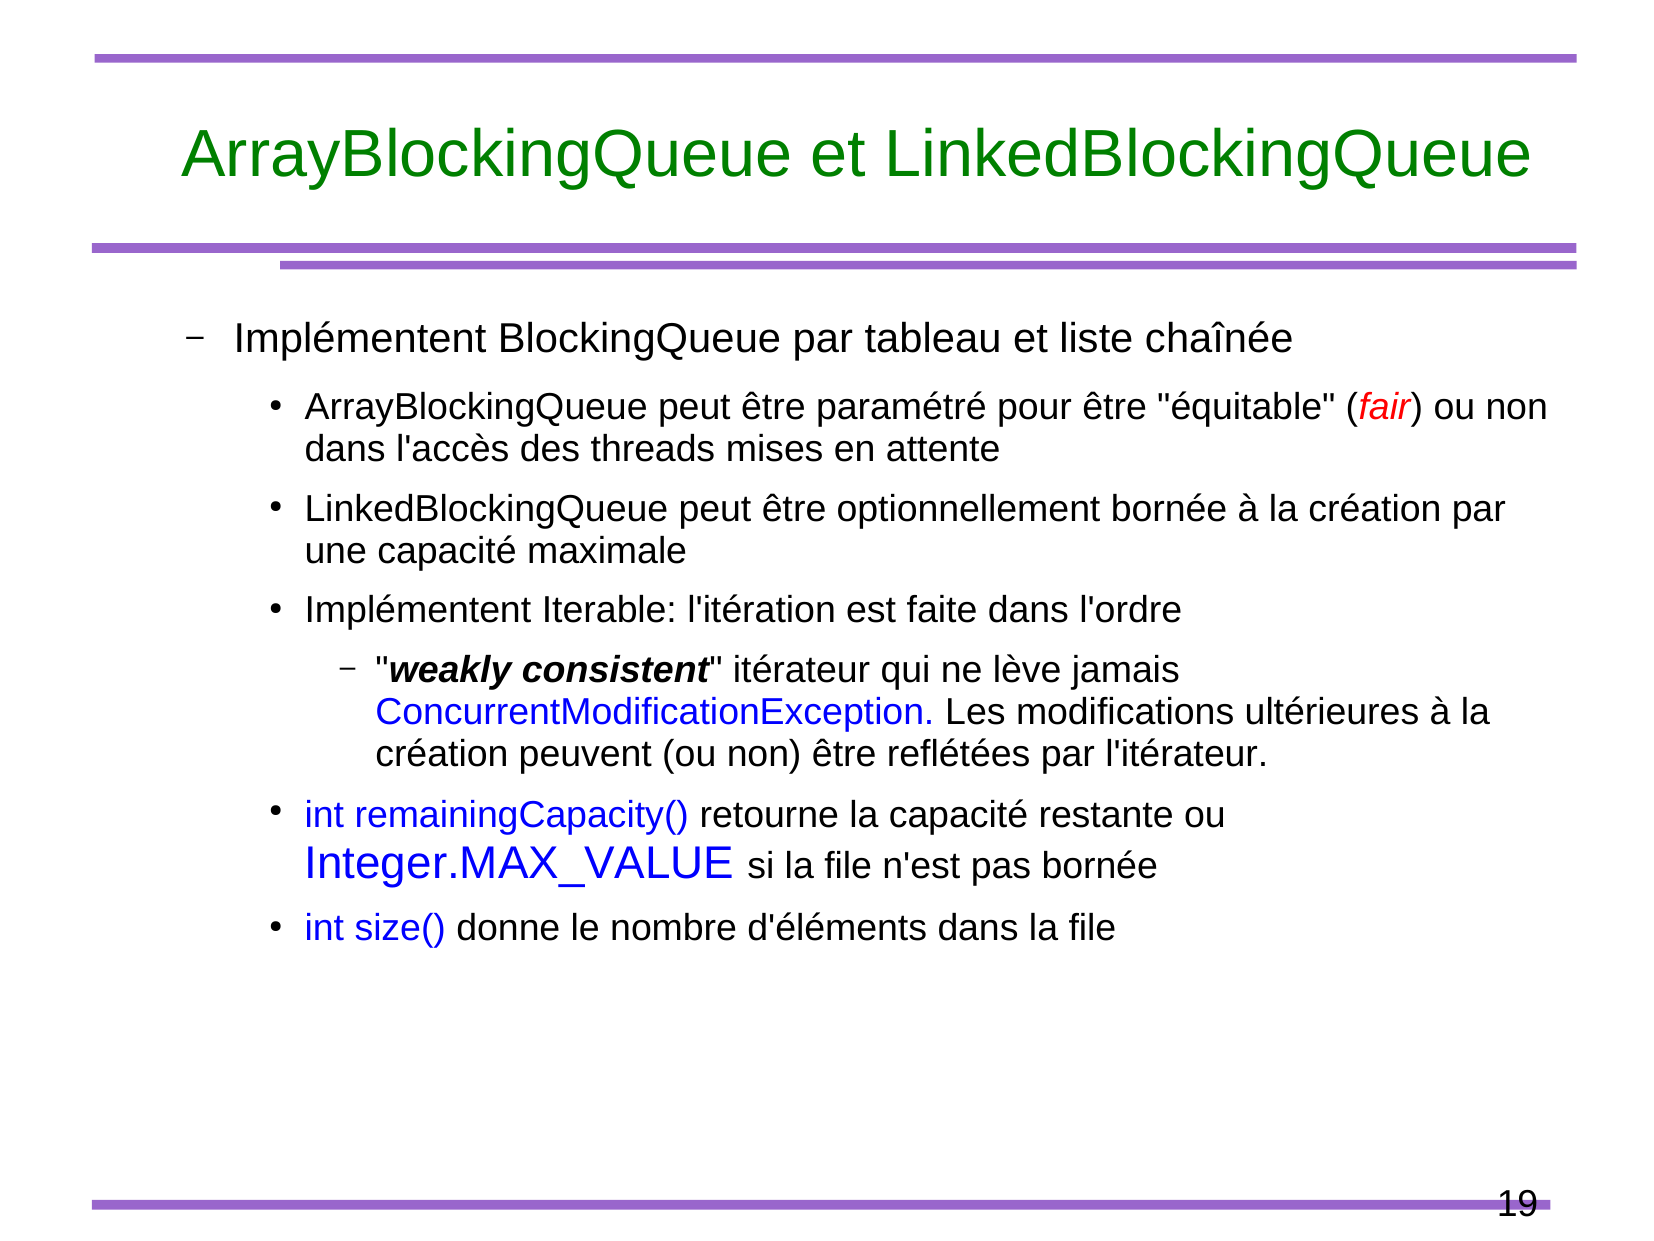

# ArrayBlockingQueue et LinkedBlockingQueue
Implémentent BlockingQueue par tableau et liste chaînée
ArrayBlockingQueue peut être paramétré pour être "équitable" (fair) ou non dans l'accès des threads mises en attente
LinkedBlockingQueue peut être optionnellement bornée à la création par une capacité maximale
Implémentent Iterable: l'itération est faite dans l'ordre
"weakly consistent" itérateur qui ne lève jamais ConcurrentModificationException. Les modifications ultérieures à la création peuvent (ou non) être reflétées par l'itérateur.
int remainingCapacity() retourne la capacité restante ou Integer.MAX_VALUE si la file n'est pas bornée
int size() donne le nombre d'éléments dans la file